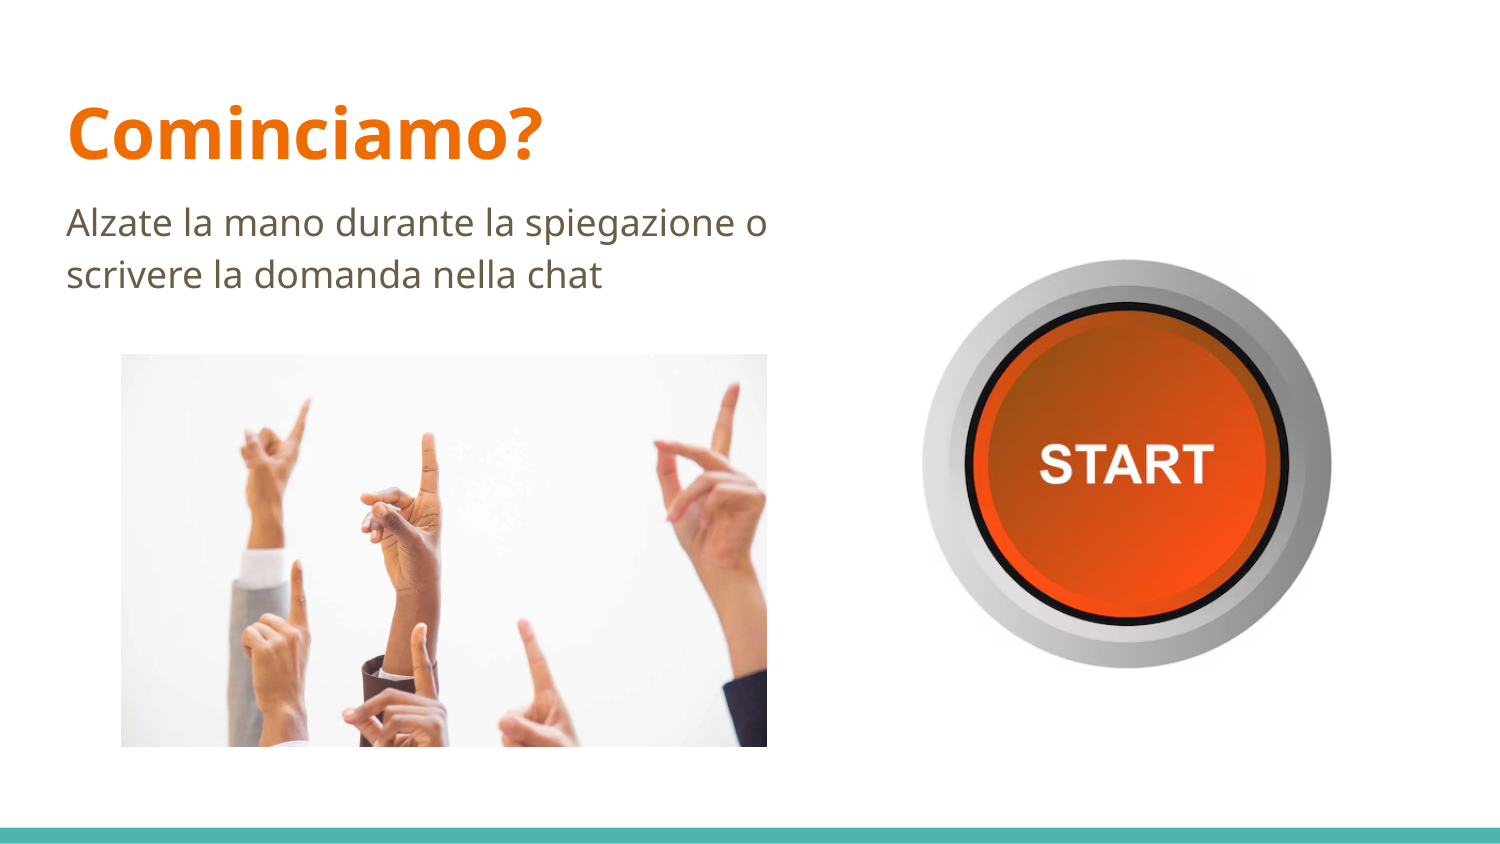

# Cominciamo?
Alzate la mano durante la spiegazione o scrivere la domanda nella chat